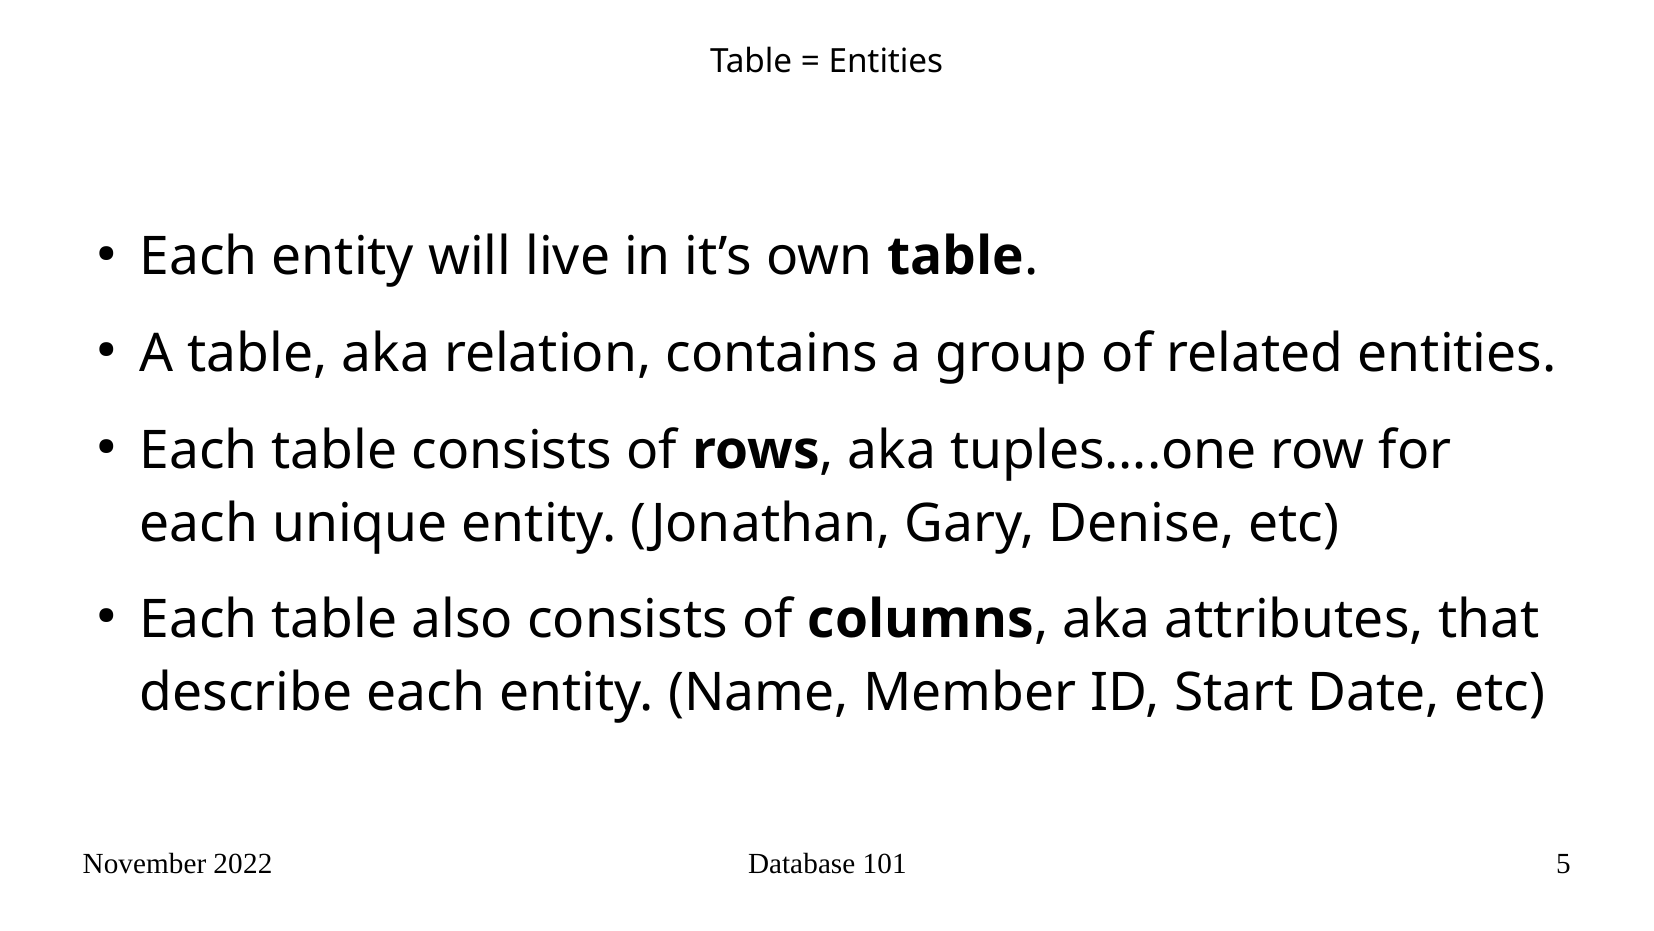

# Table = Entities
Each entity will live in it’s own table.
A table, aka relation, contains a group of related entities.
Each table consists of rows, aka tuples….one row for each unique entity. (Jonathan, Gary, Denise, etc)
Each table also consists of columns, aka attributes, that describe each entity. (Name, Member ID, Start Date, etc)
November 2022
Database 101
5